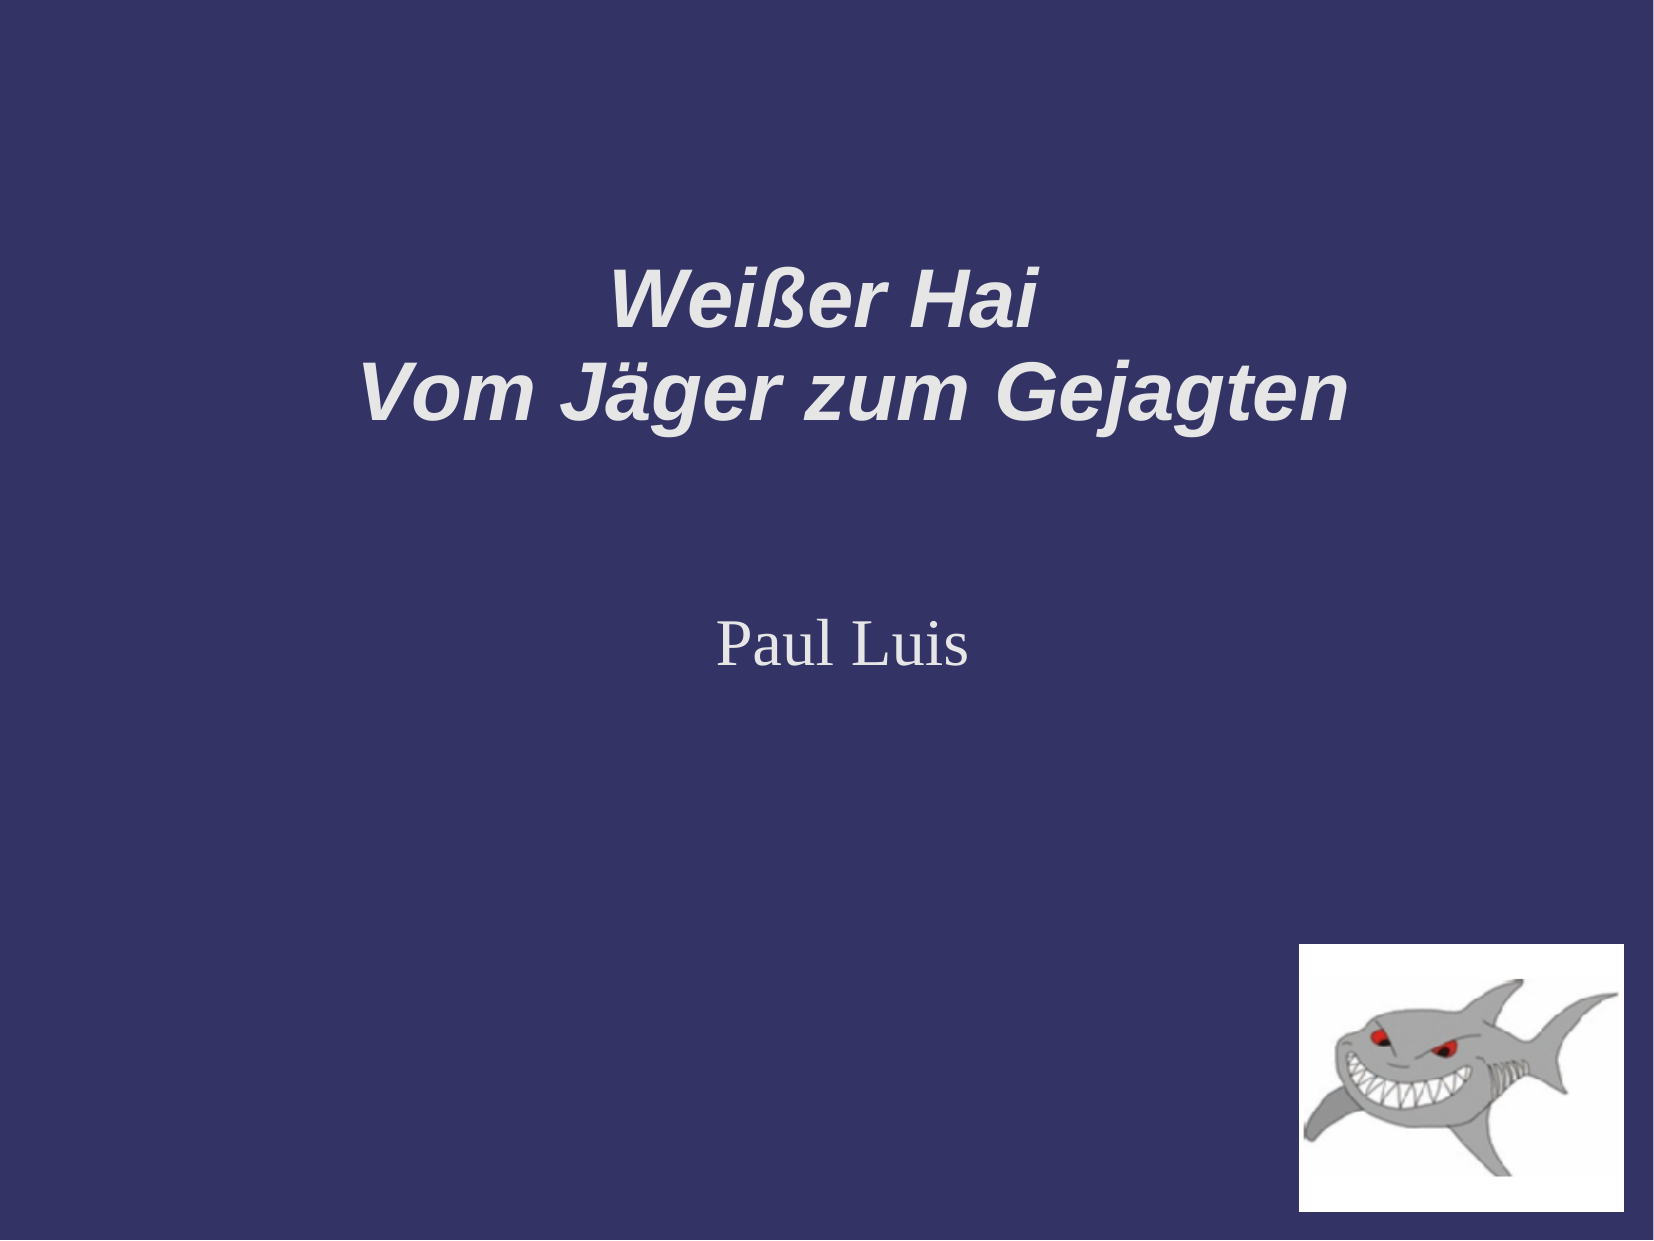

# Weißer Hai Vom Jäger zum Gejagten
Paul Luis